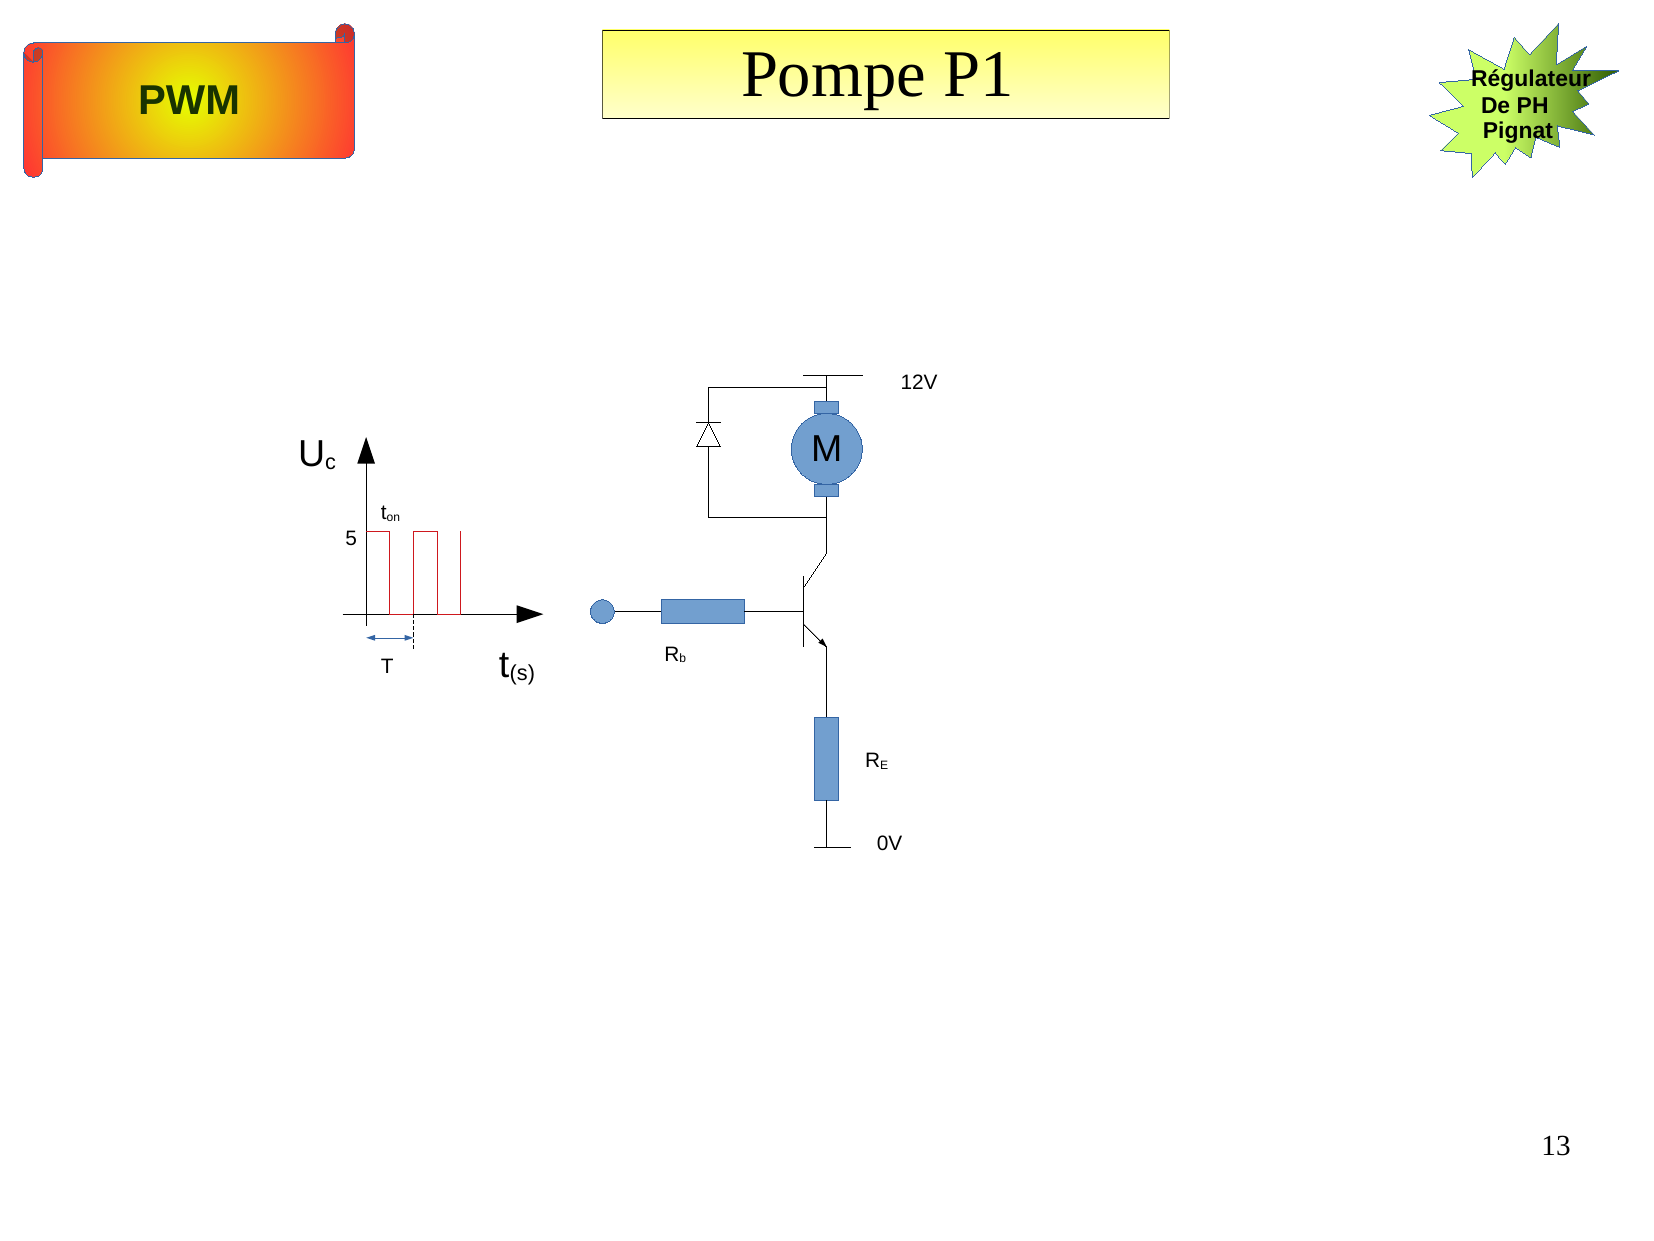

Régulateur
De PH
 Pignat
PWM
Pompe P1
12V
M
Uc
t(s)
ton
5
Rb
T
RE
0V
13